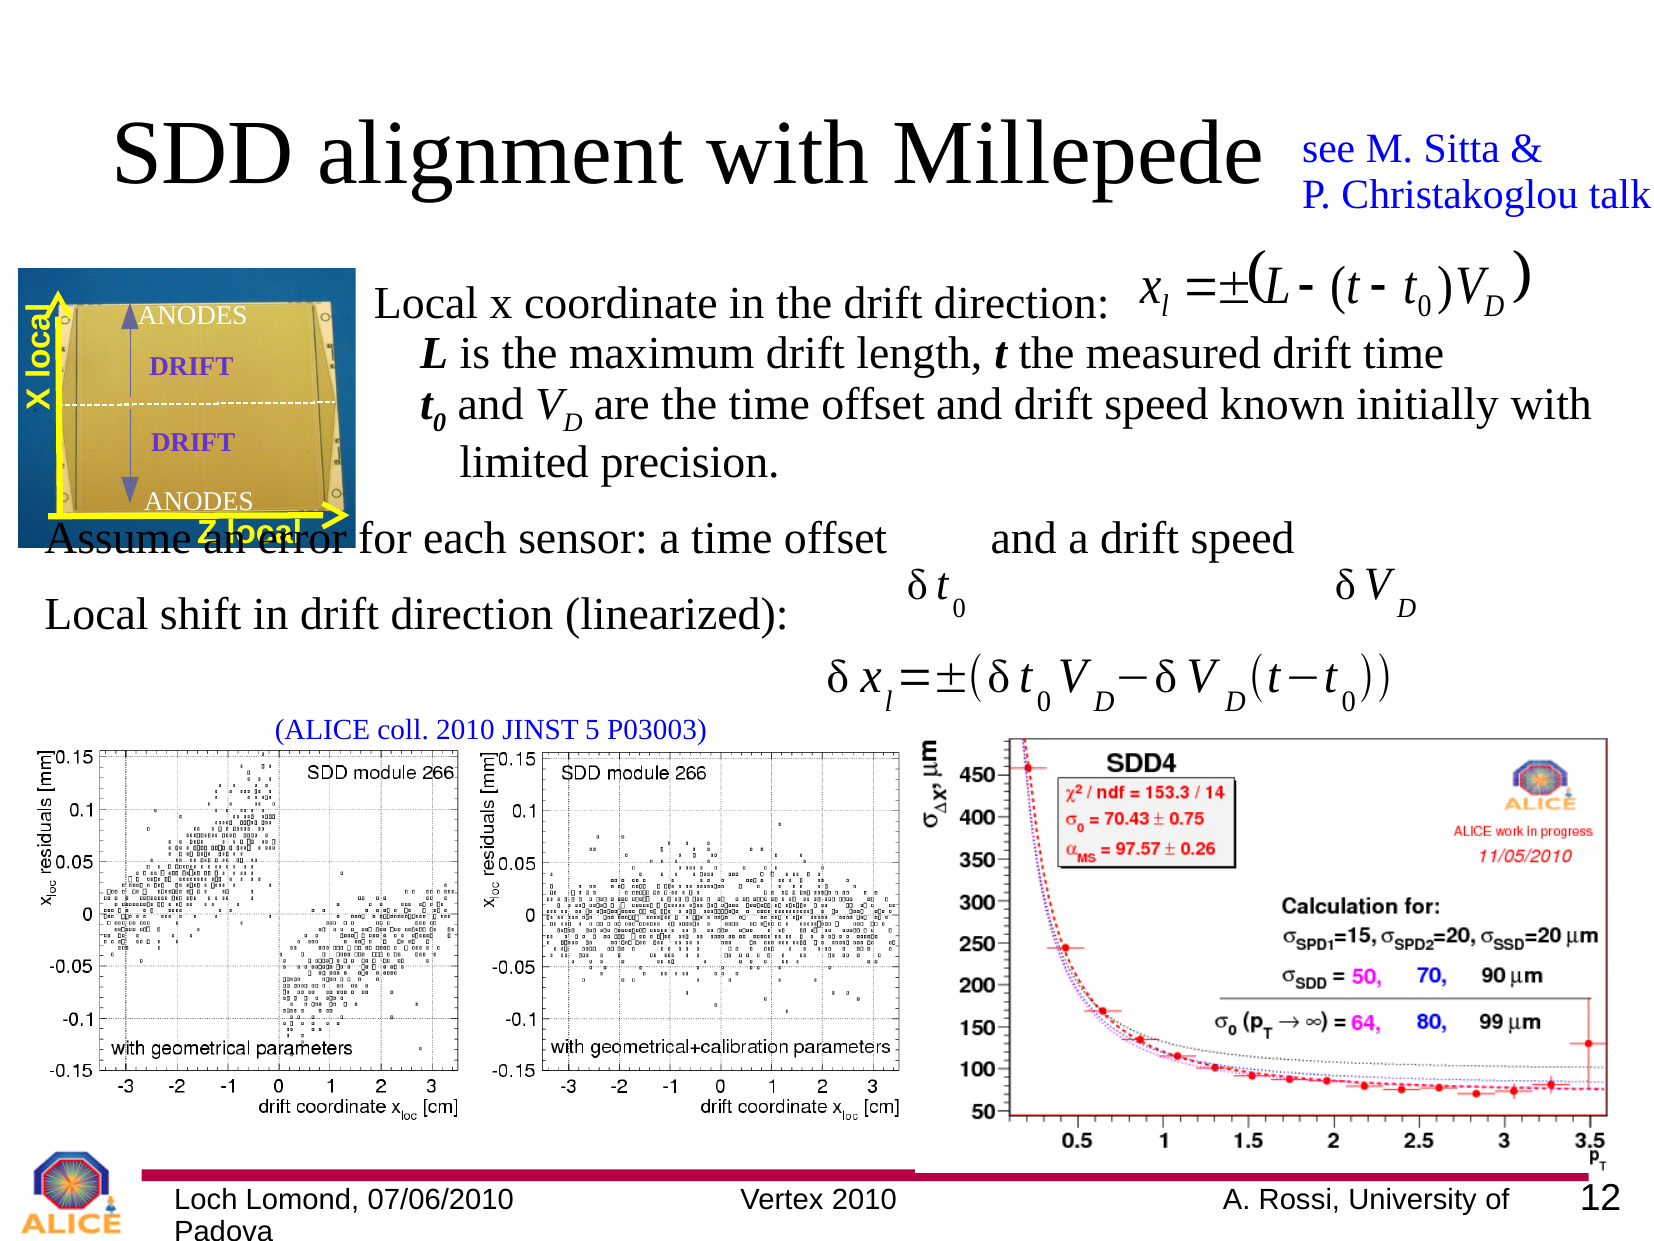

# SDD alignment with Millepede
see M. Sitta & P. Christakoglou talk
True position
Reco position
ANODES
X local
DRIFT
DRIFT
ANODES
Z local
				 Local x coordinate in the drift direction:
				 L is the maximum drift length, t the measured drift time
				 t0 and VD are the time offset and drift speed known initially with
					 limited precision.
Assume an error for each sensor: a time offset and a drift speed
Local shift in drift direction (linearized):
(ALICE coll. 2010 JINST 5 P03003)
Loch Lomond, 07/06/2010 		 Vertex 2010 		 A. Rossi, University of Padova
12